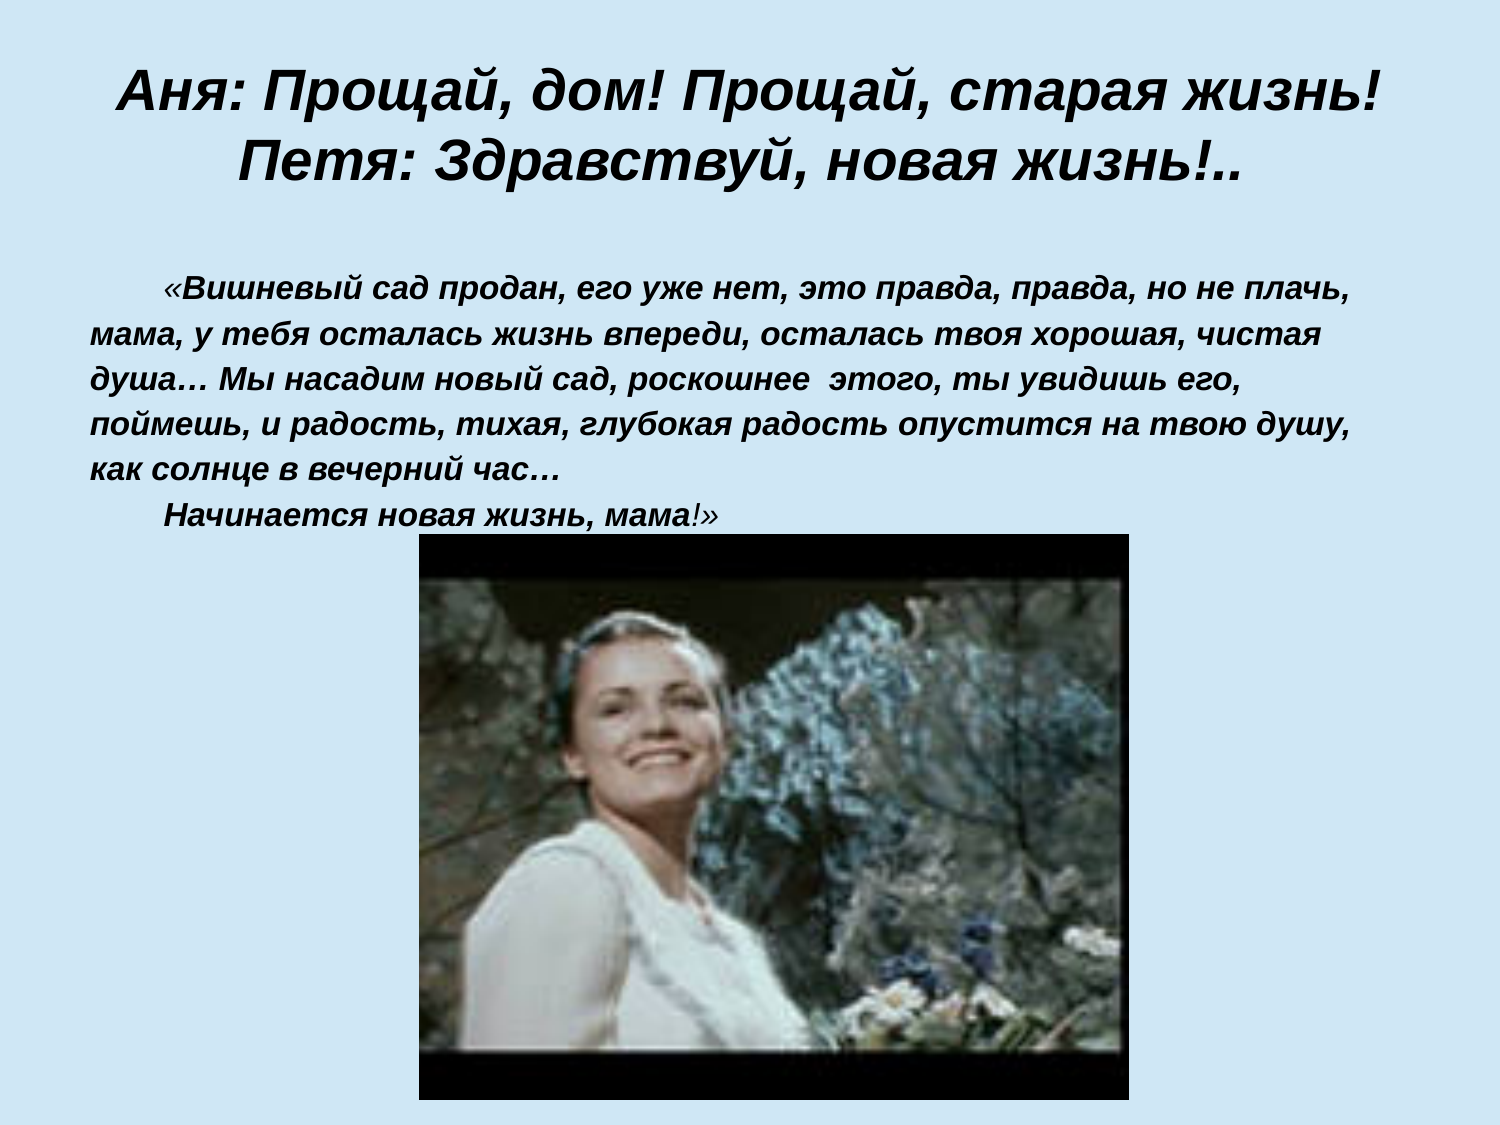

# Аня: Прощай, дом! Прощай, старая жизнь! Петя: Здравствуй, новая жизнь!..
	«Вишневый сад продан, его уже нет, это правда, правда, но не плачь,
мама, у тебя осталась жизнь впереди, осталась твоя хорошая, чистая
душа… Мы насадим новый сад, роскошнее этого, ты увидишь его,
поймешь, и радость, тихая, глубокая радость опустится на твою душу,
как солнце в вечерний час…
	Начинается новая жизнь, мама!»